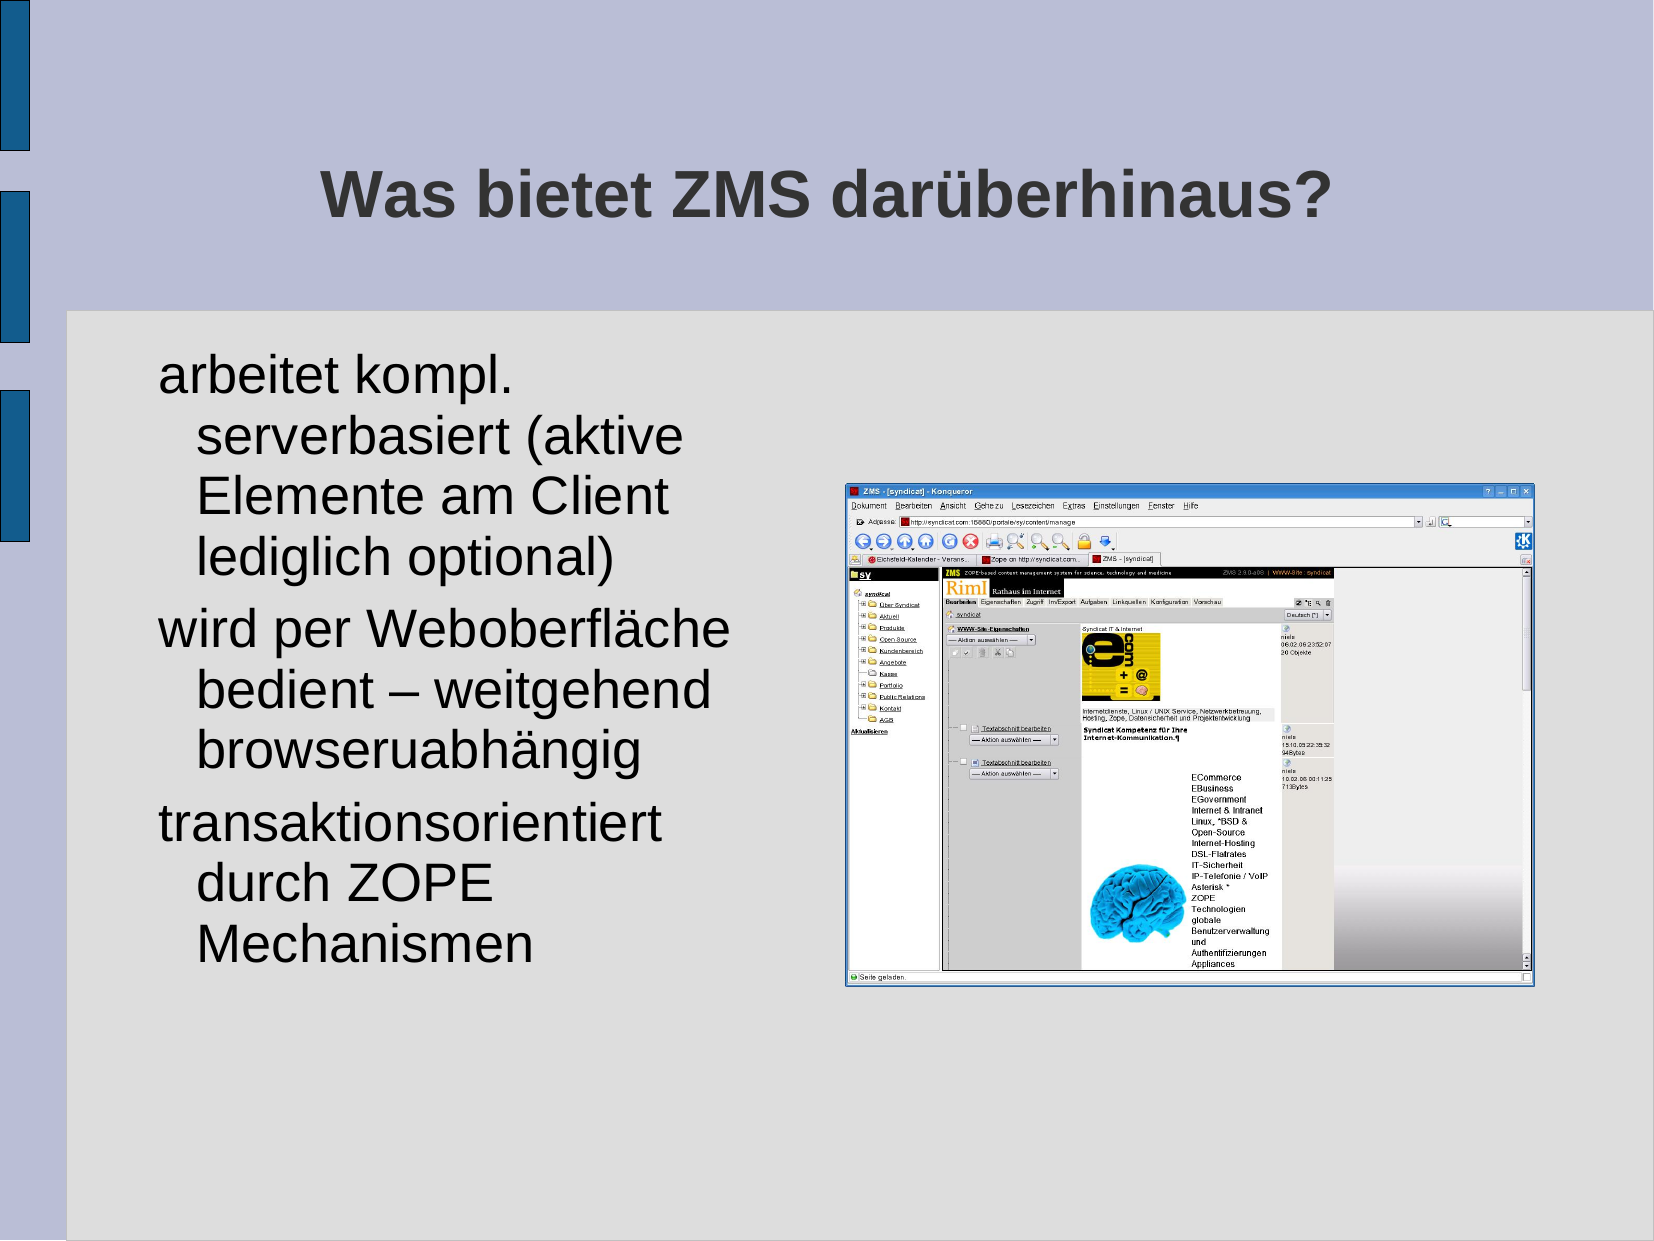

# Was bietet ZMS darüberhinaus?
arbeitet kompl. serverbasiert (aktive Elemente am Client lediglich optional)
wird per Weboberfläche bedient – weitgehend browseruabhängig
transaktionsorientiert durch ZOPE Mechanismen